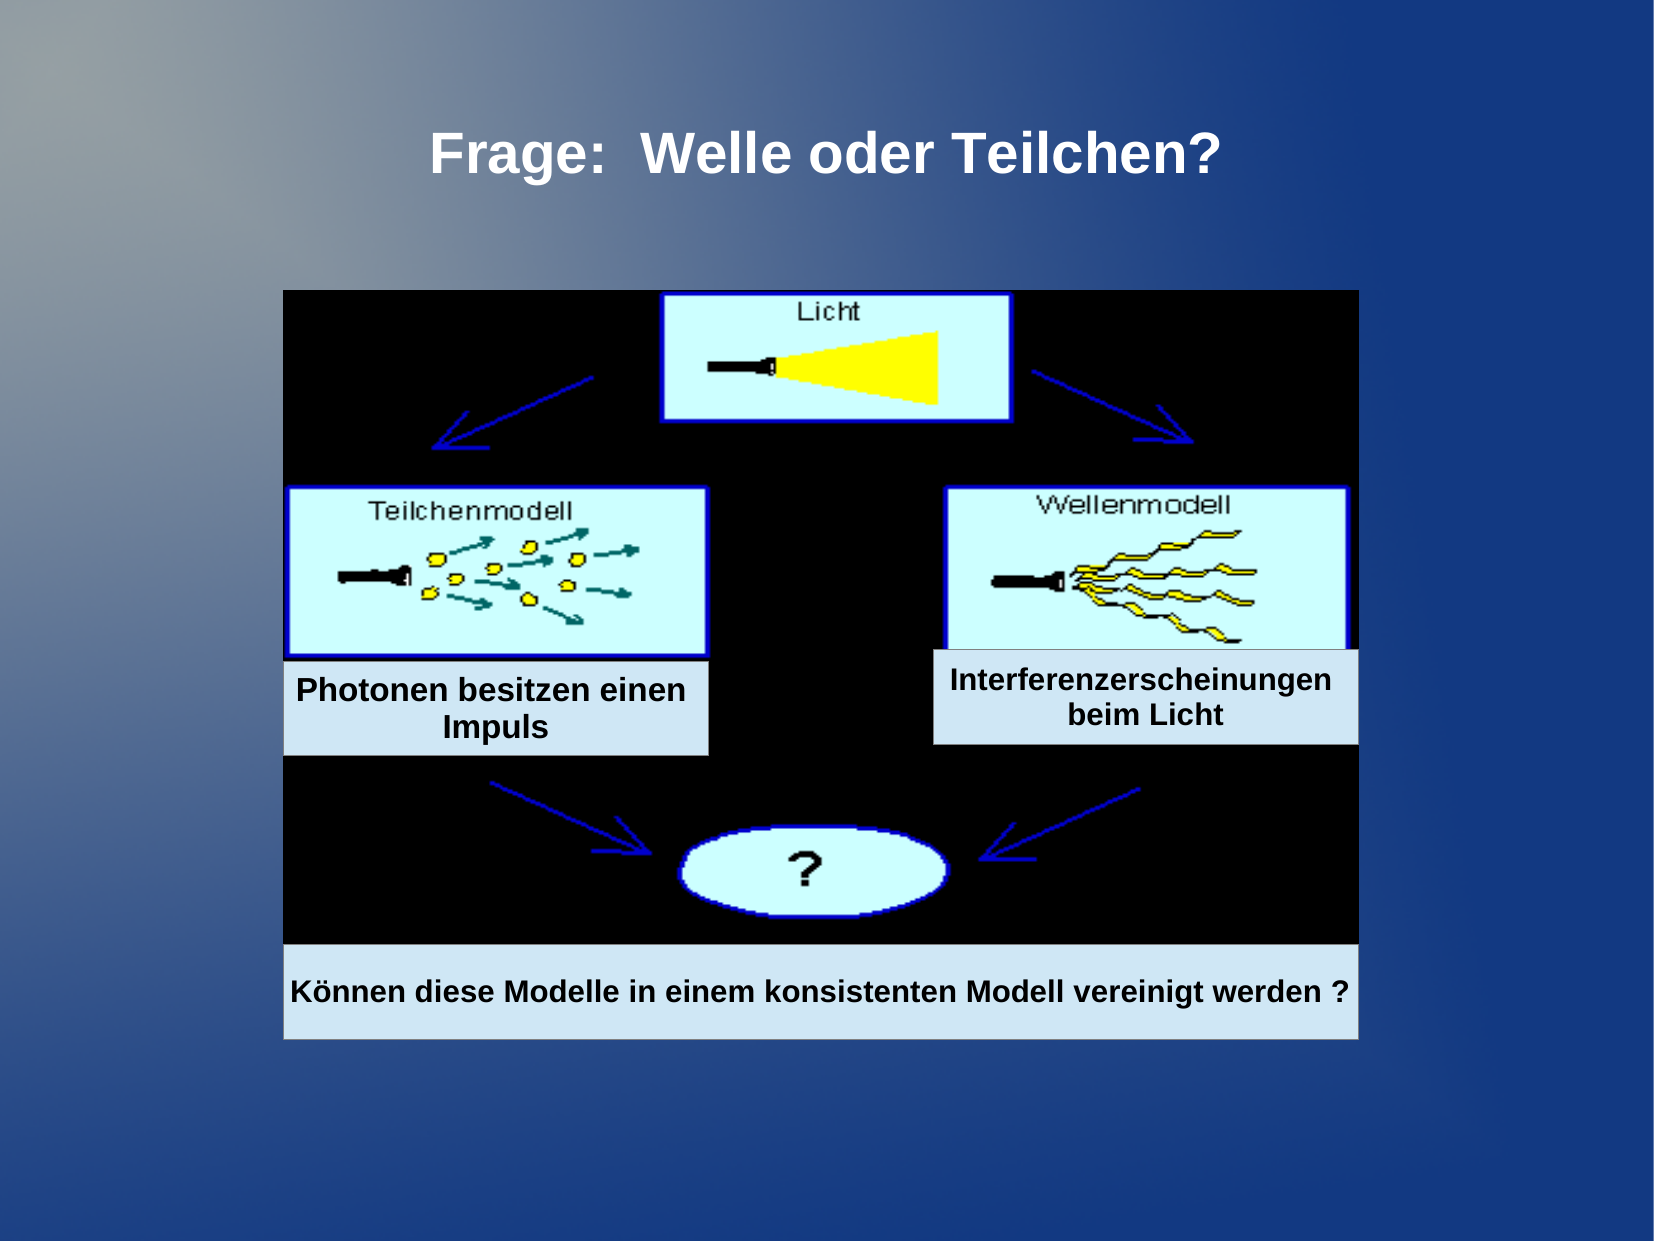

# Frage: Welle oder Teilchen?
Interferenzerscheinungen
beim Licht
Photonen besitzen einen
Impuls
Können diese Modelle in einem konsistenten Modell vereinigt werden ?